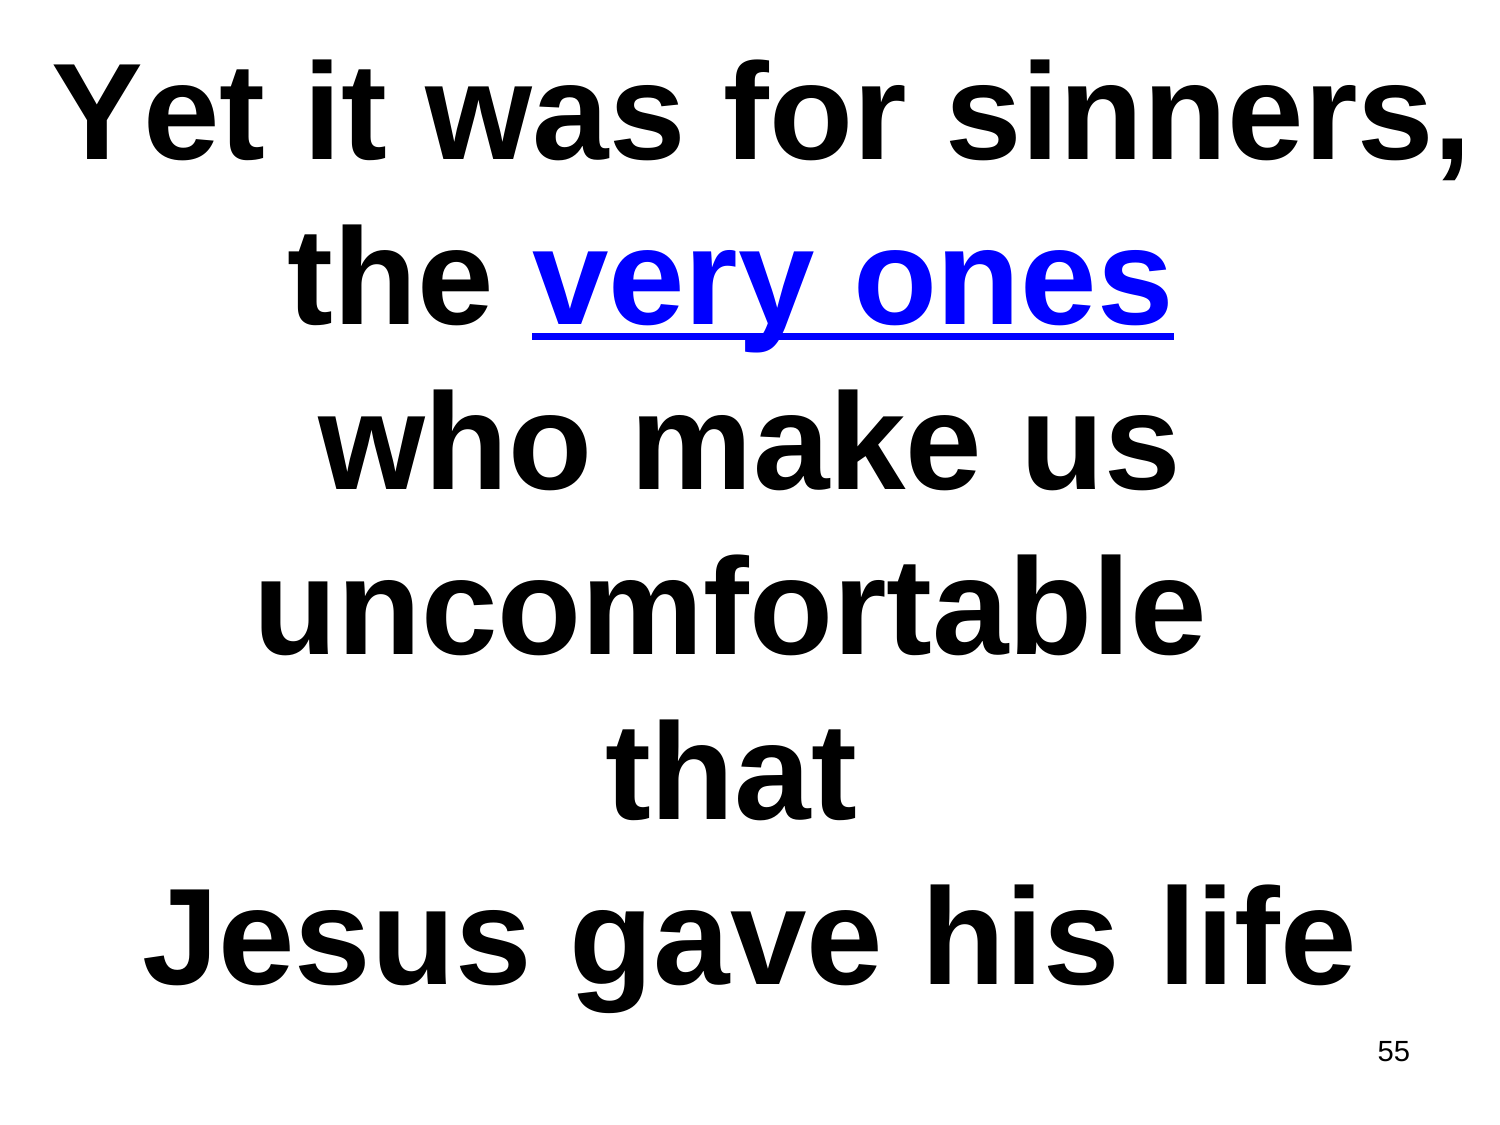

Yet it was for sinners, the very ones
who make us uncomfortable
that
Jesus gave his life